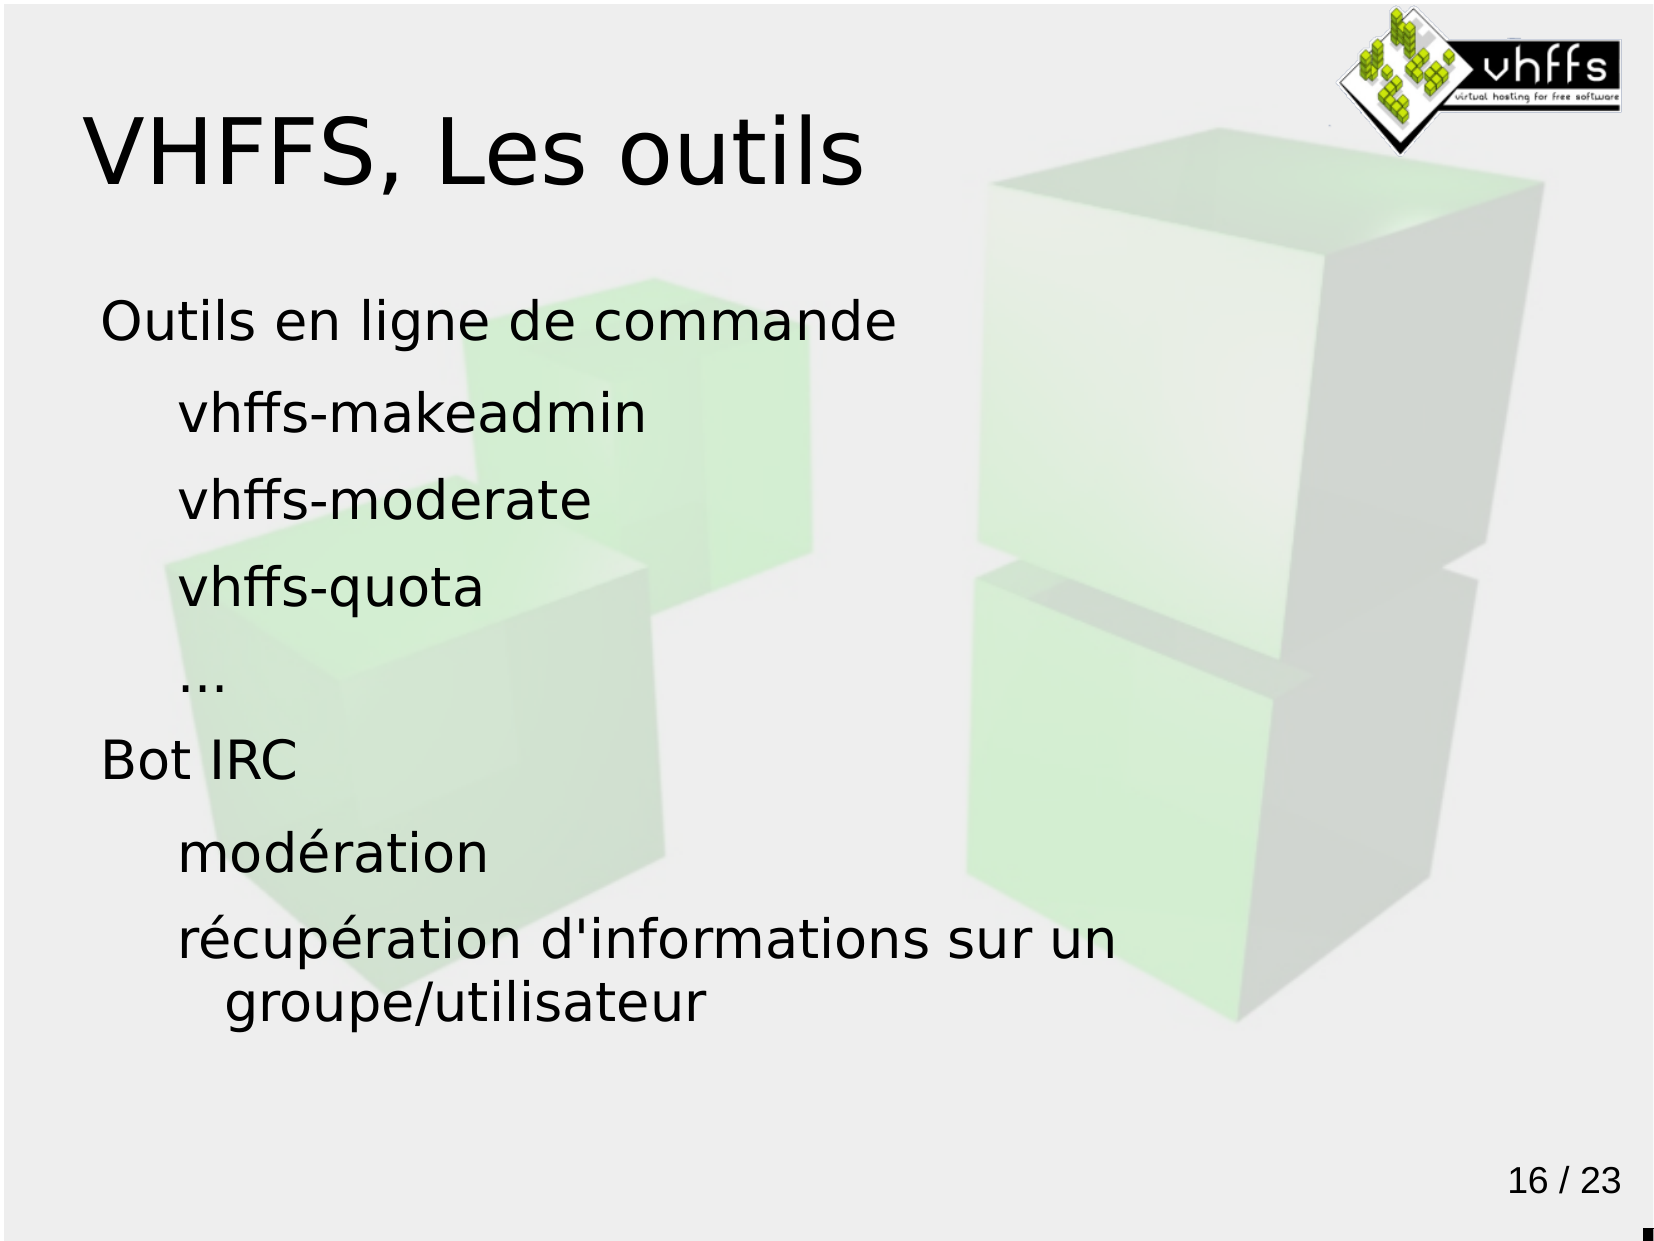

# VHFFS, Les outils
Outils en ligne de commande
vhffs-makeadmin
vhffs-moderate
vhffs-quota
...
Bot IRC
modération
récupération d'informations sur un groupe/utilisateur